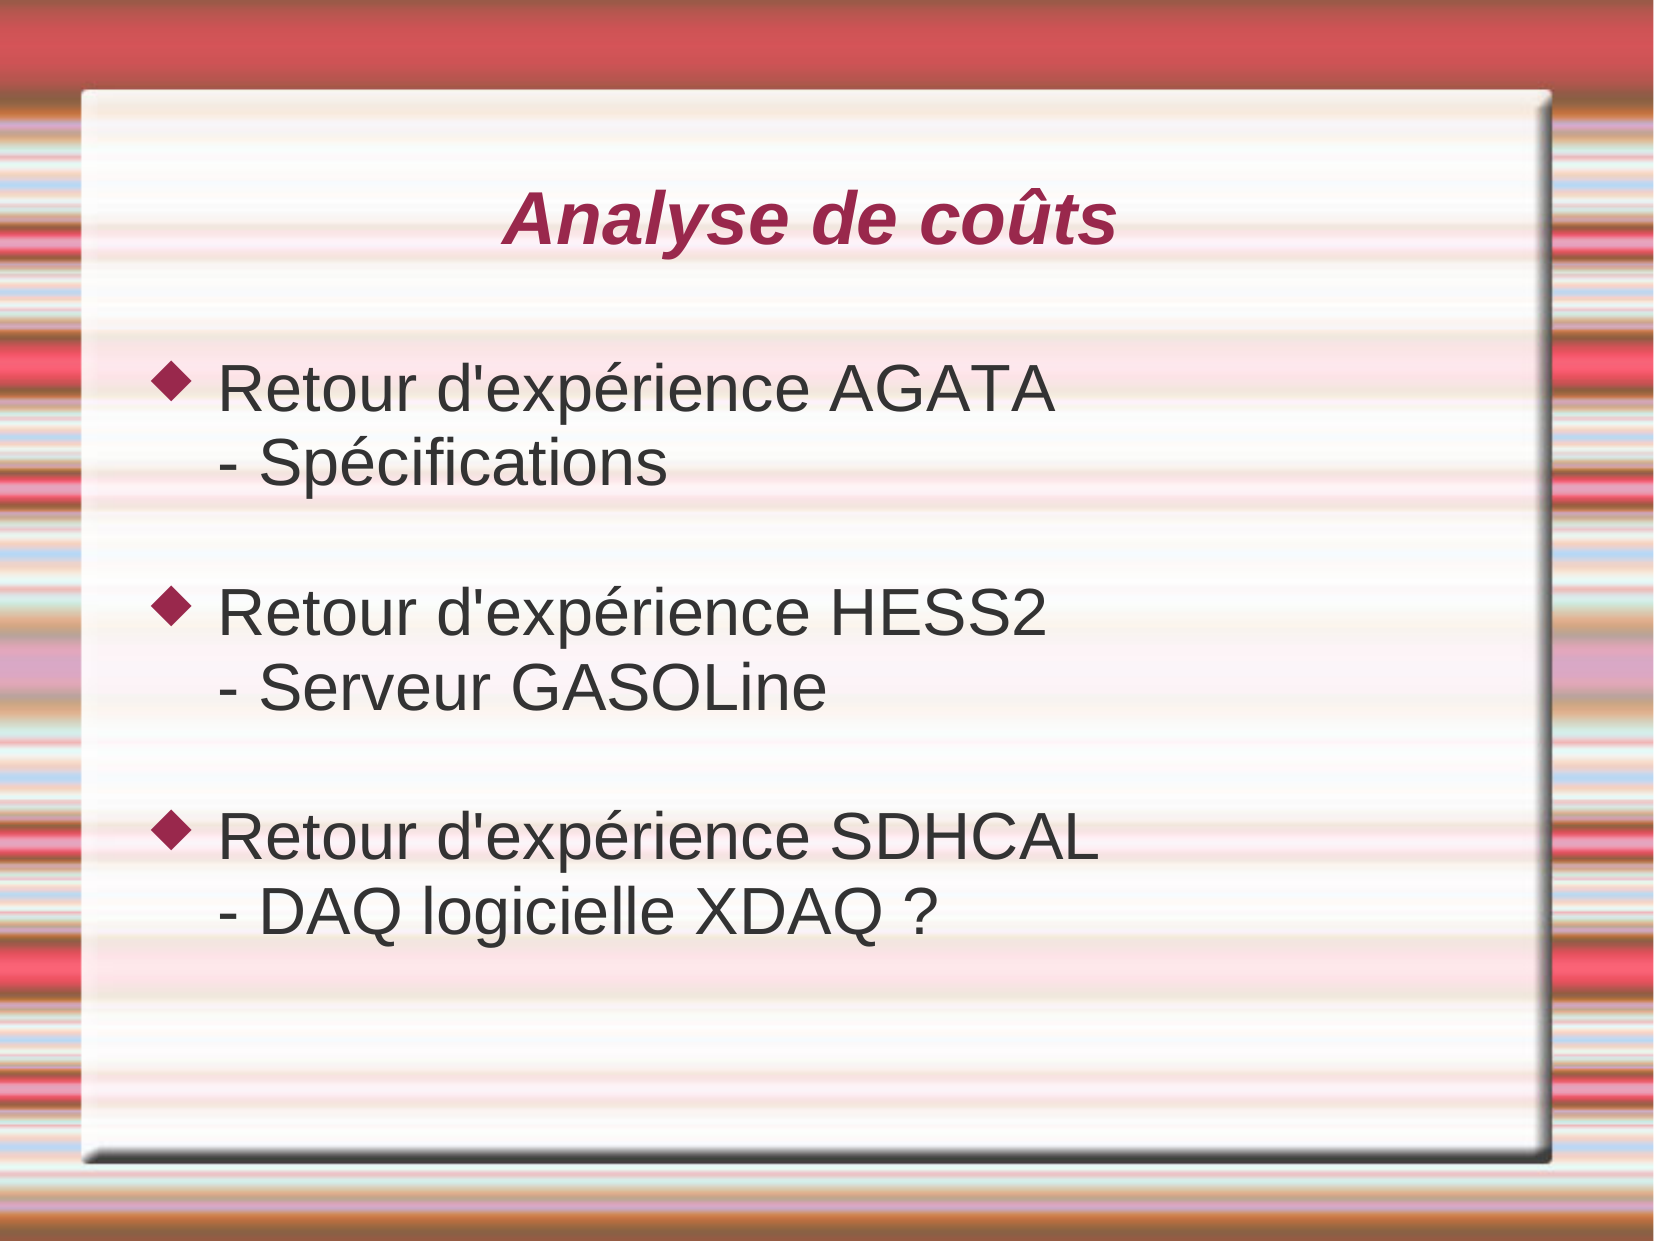

# Analyse de coûts
Retour d'expérience AGATA
- Spécifications
Retour d'expérience HESS2
- Serveur GASOLine
Retour d'expérience SDHCAL
- DAQ logicielle XDAQ ?